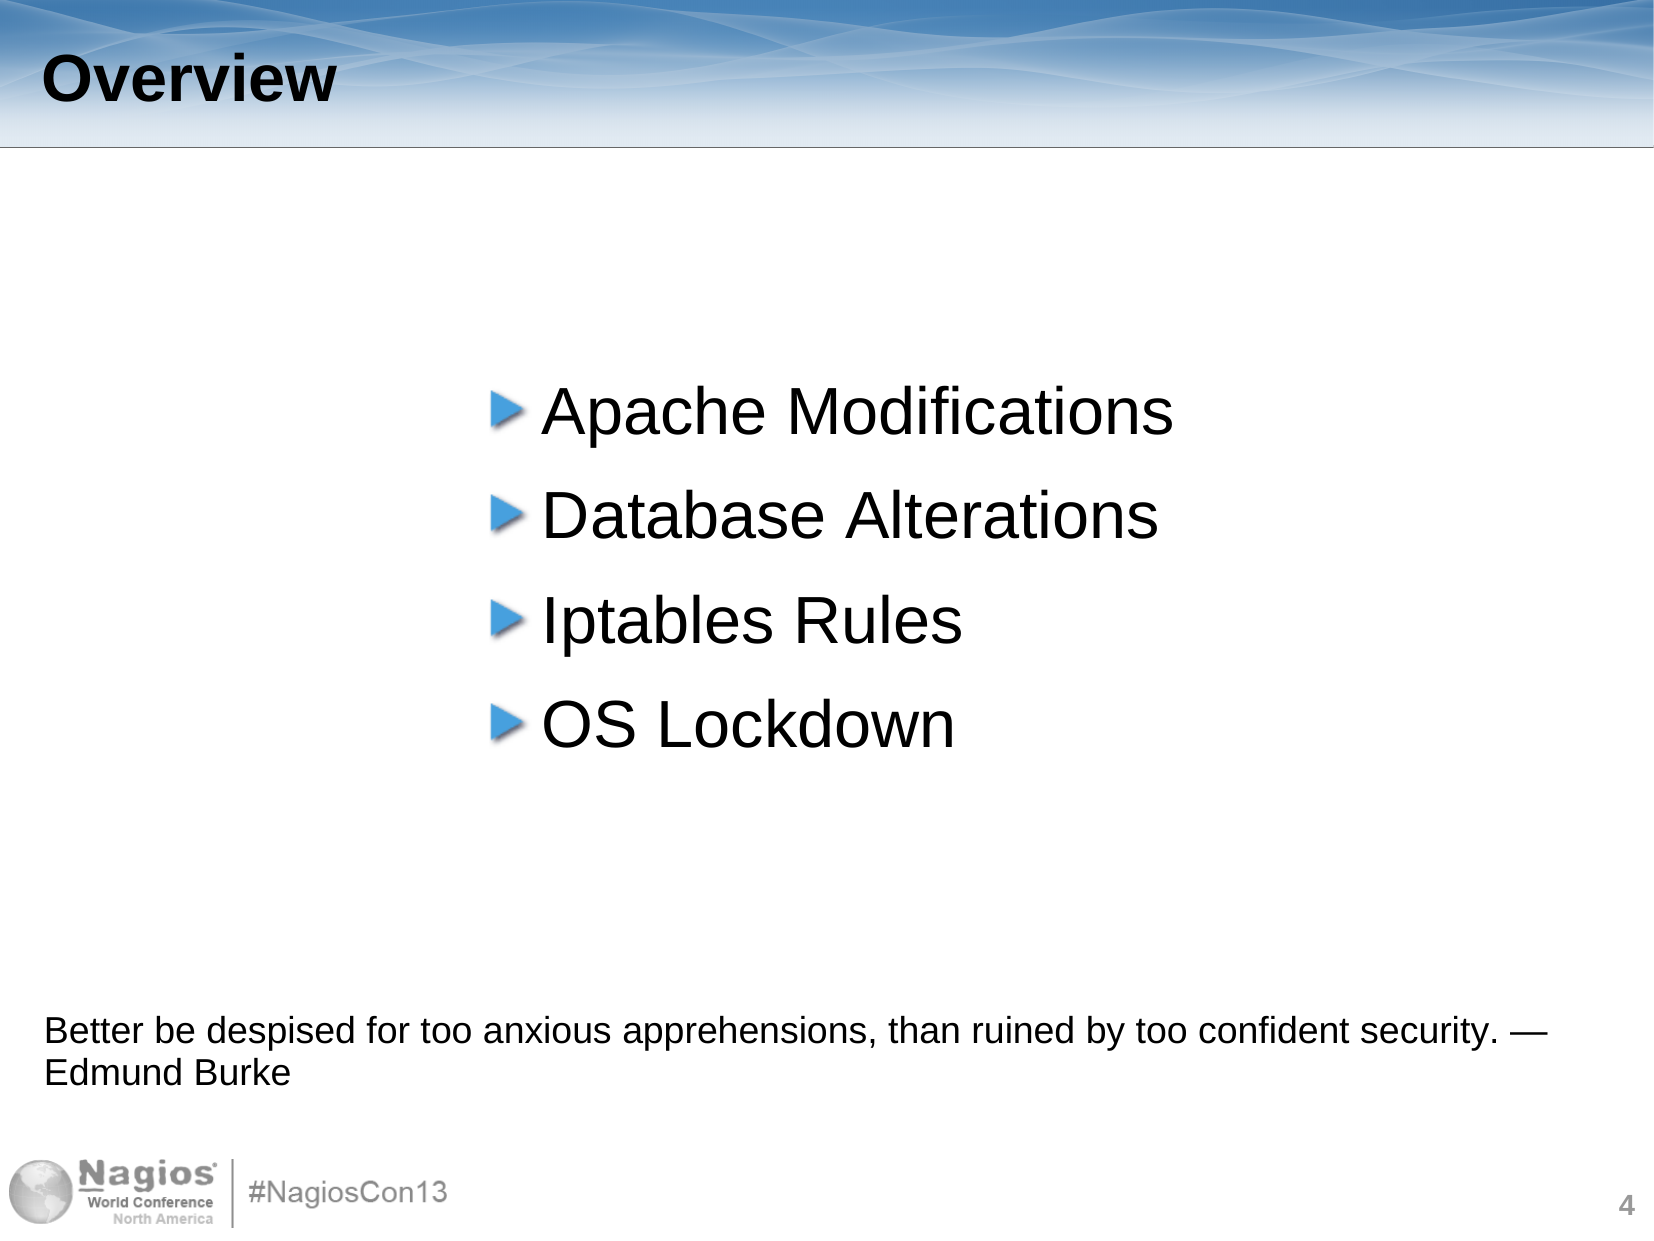

# Overview
Apache Modifications
Database Alterations
Iptables Rules
OS Lockdown
Better be despised for too anxious apprehensions, than ruined by too confident security. — Edmund Burke
4